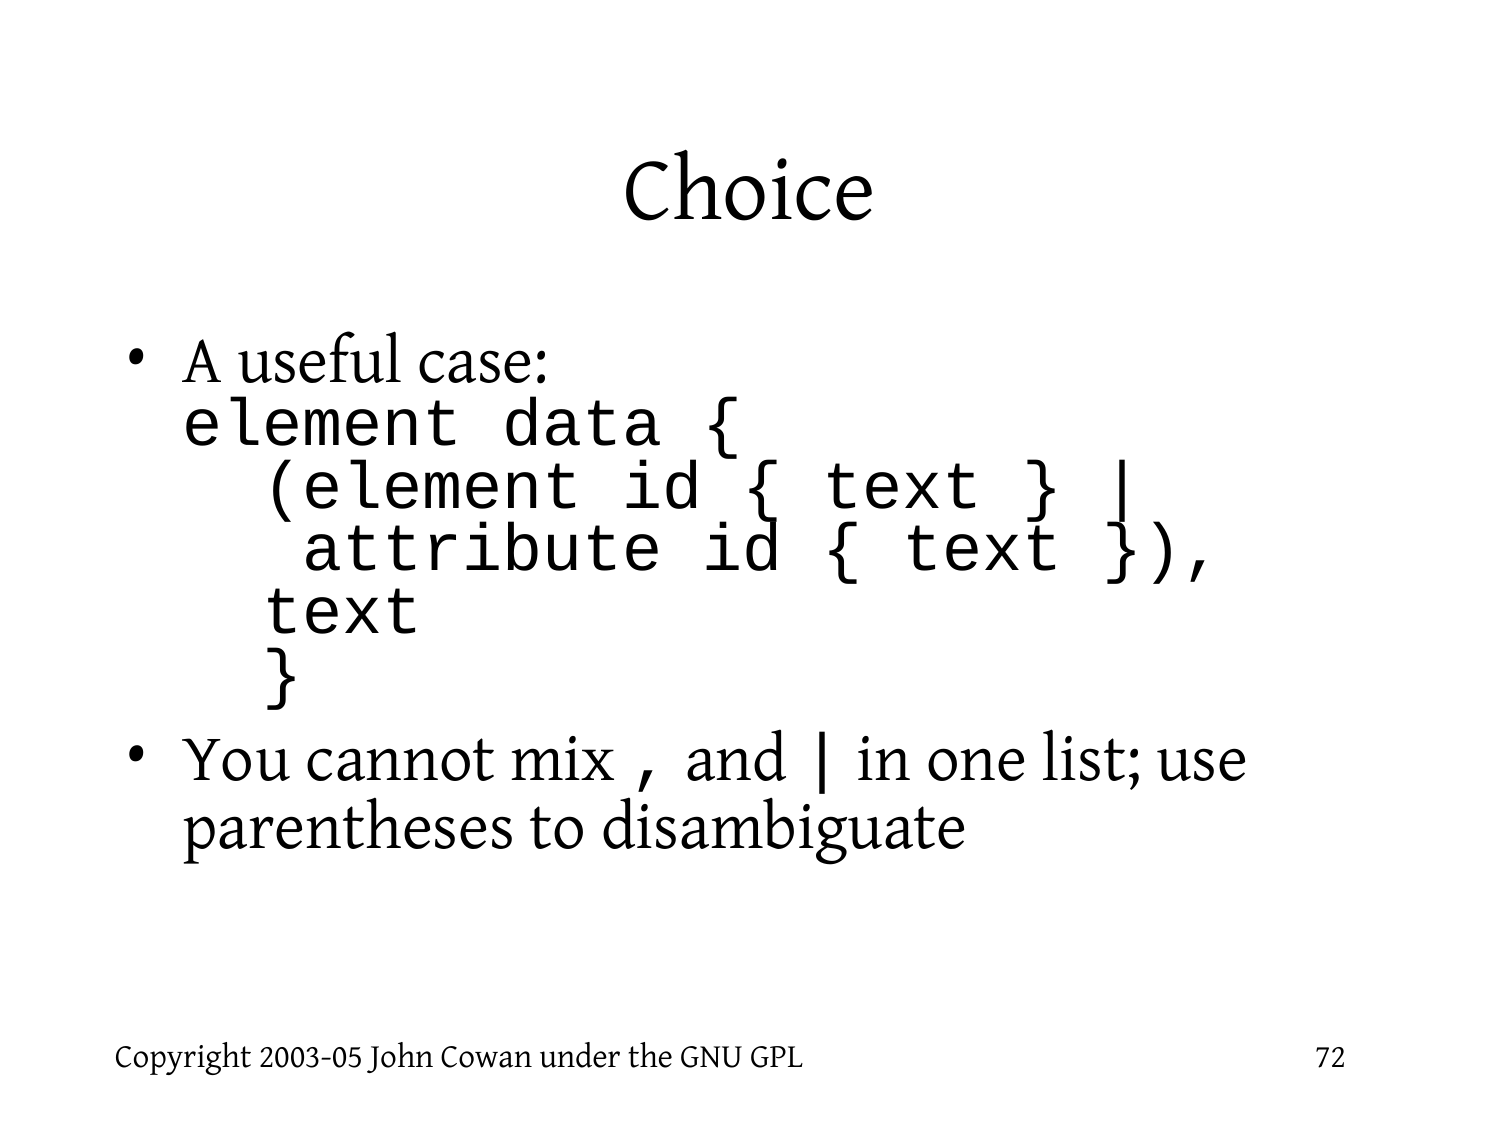

# Choice
A useful case:
element data {
 (element id { text } |
 attribute id { text }),
 text
 }
You cannot mix , and | in one list; use parentheses to disambiguate